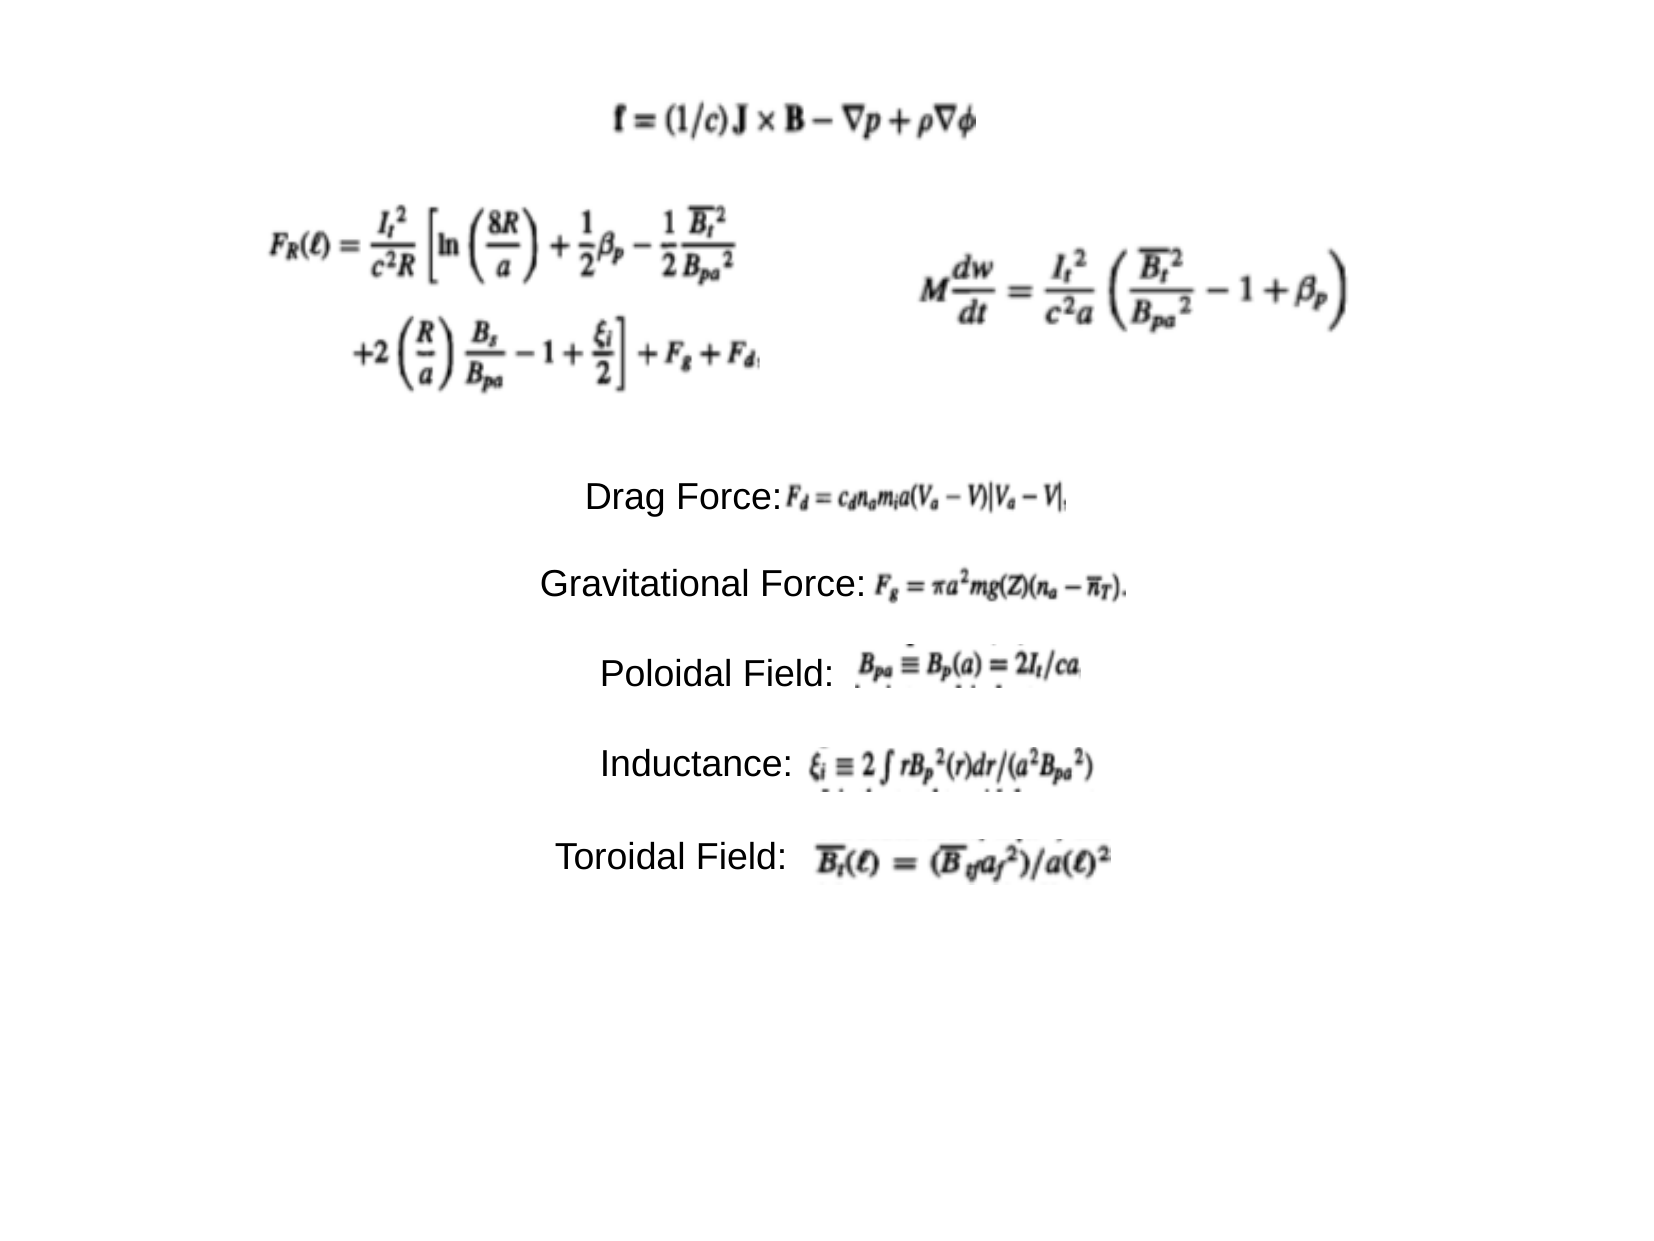

Drag Force:
Gravitational Force:
Poloidal Field:
Inductance:
Toroidal Field: